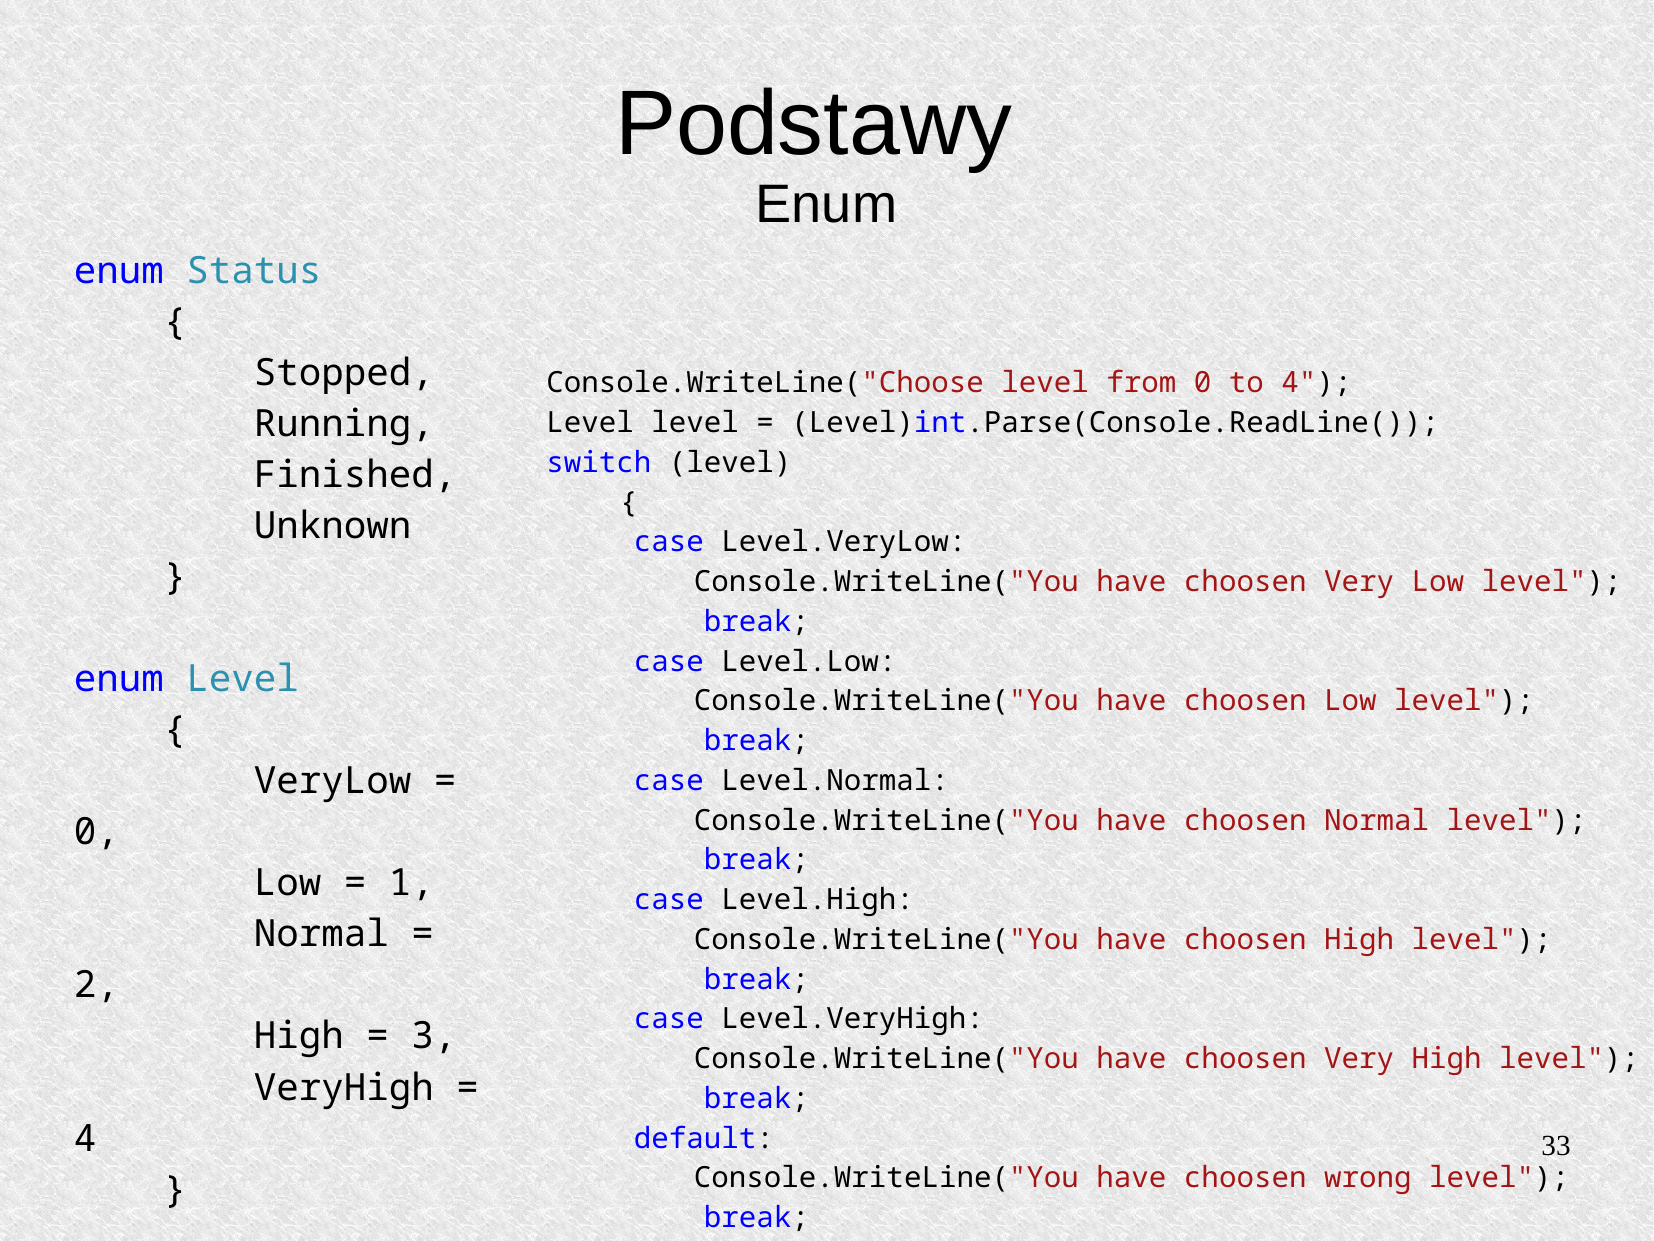

# Podstawy Enum
enum Status
 {
 Stopped,
 Running,
 Finished,
 Unknown
 }
enum Level
 {
 VeryLow = 0,
 Low = 1,
 Normal = 2,
 High = 3,
 VeryHigh = 4
 }
Console.WriteLine("Choose level from 0 to 4");
Level level = (Level)int.Parse(Console.ReadLine());
switch (level)
	{
 case Level.VeryLow:
 	Console.WriteLine("You have choosen Very Low level");
 break;
 case Level.Low:
 	Console.WriteLine("You have choosen Low level");
 break;
 case Level.Normal:
 	Console.WriteLine("You have choosen Normal level");
 break;
 case Level.High:
 	Console.WriteLine("You have choosen High level");
 break;
 case Level.VeryHigh:
 	Console.WriteLine("You have choosen Very High level");
 break;
 default:
 	Console.WriteLine("You have choosen wrong level");
 break;
 }
33